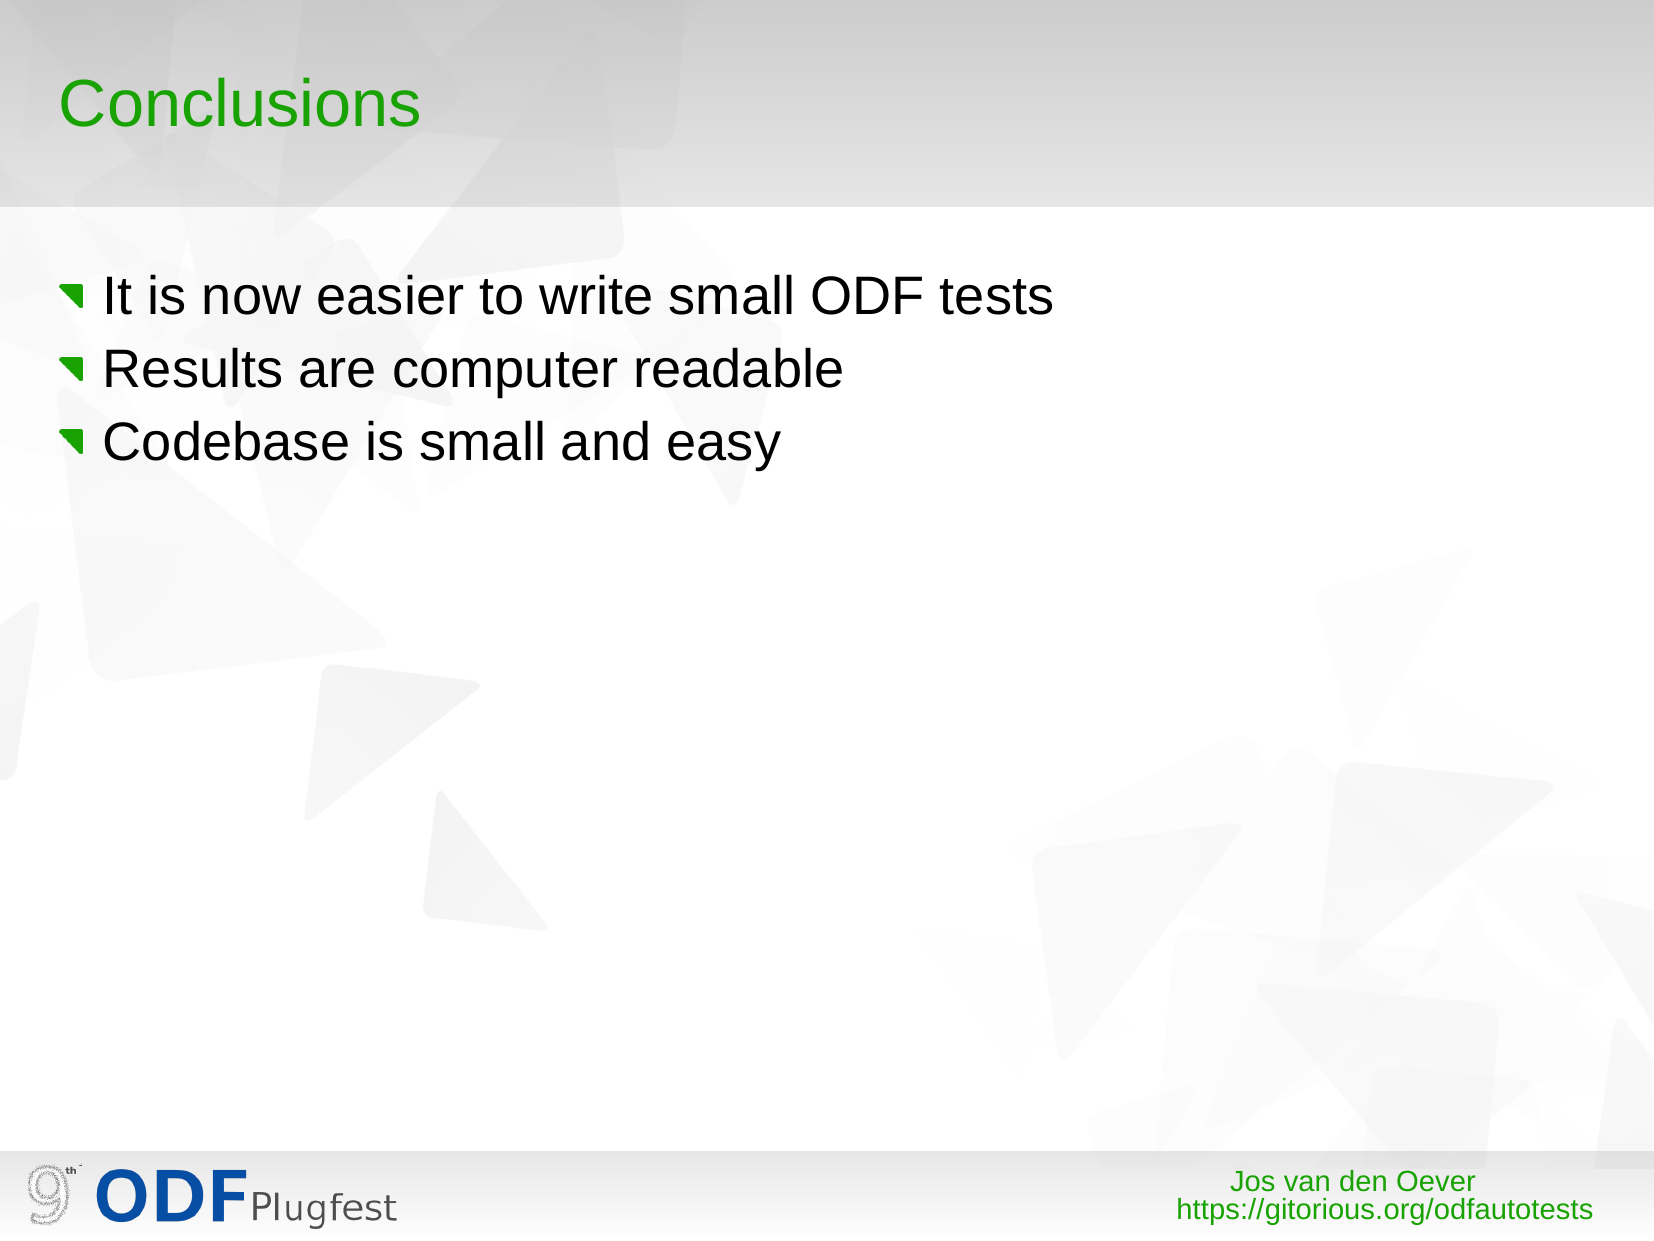

# Conclusions
It is now easier to write small ODF tests
Results are computer readable
Codebase is small and easy